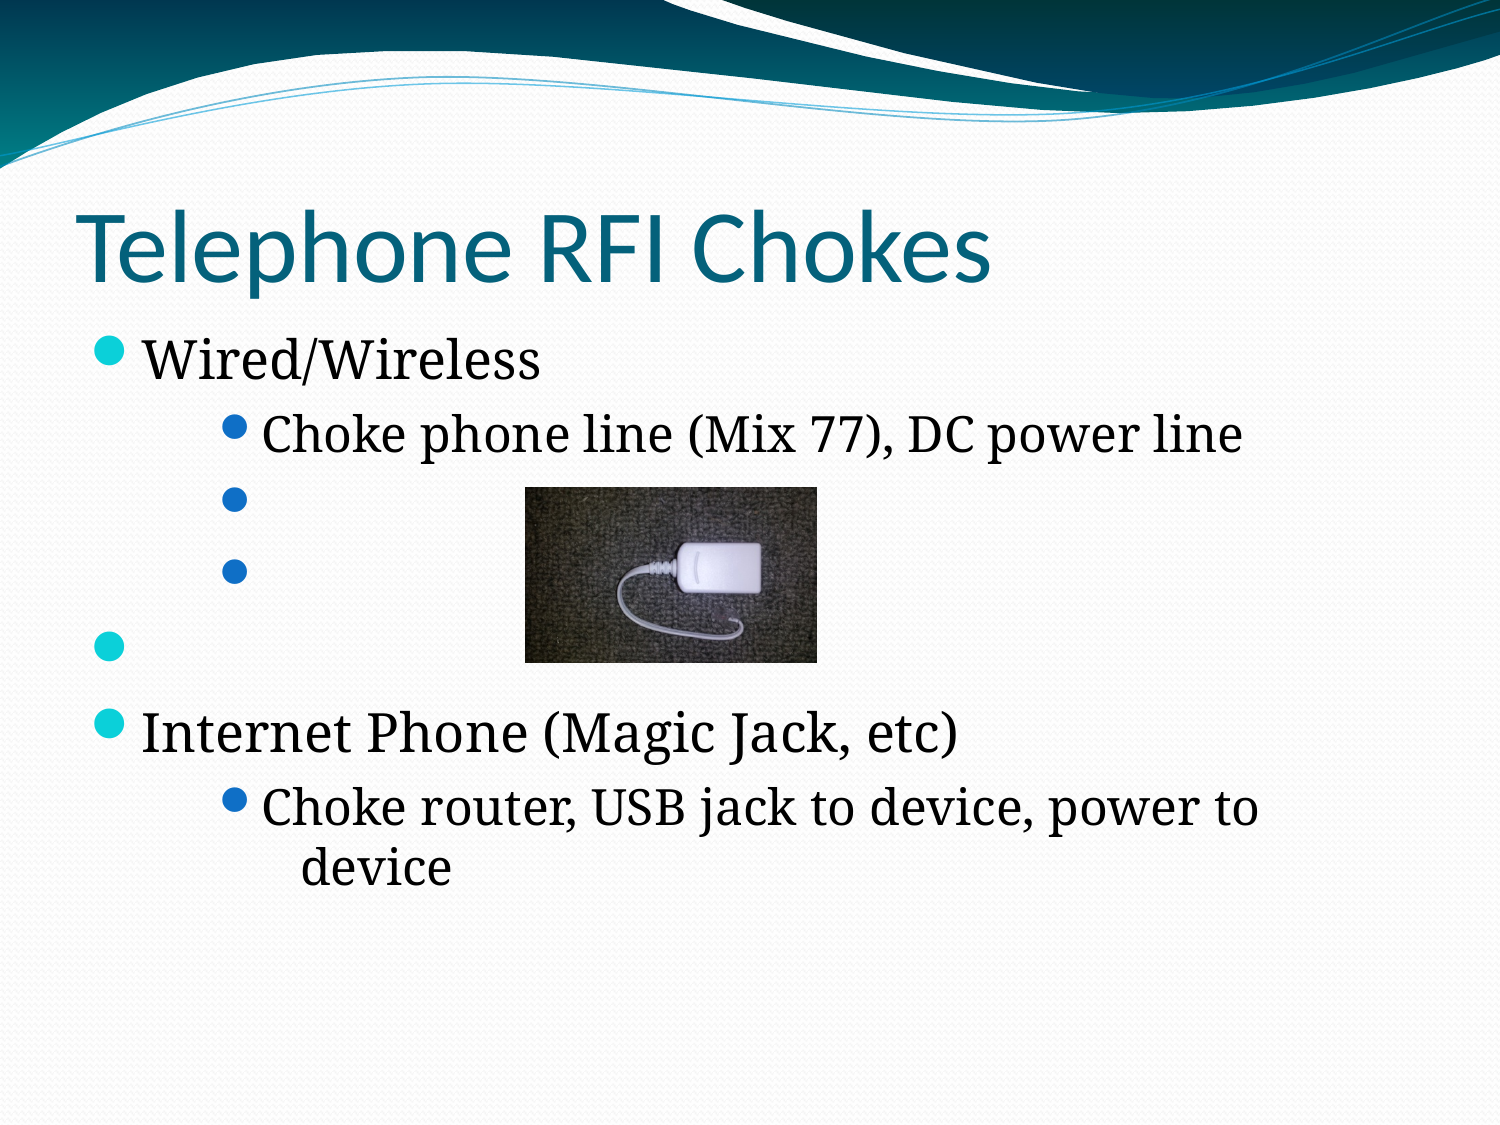

# Telephone RFI Chokes
Wired/Wireless
Choke phone line (Mix 77), DC power line
Internet Phone (Magic Jack, etc)
Choke router, USB jack to device, power to device